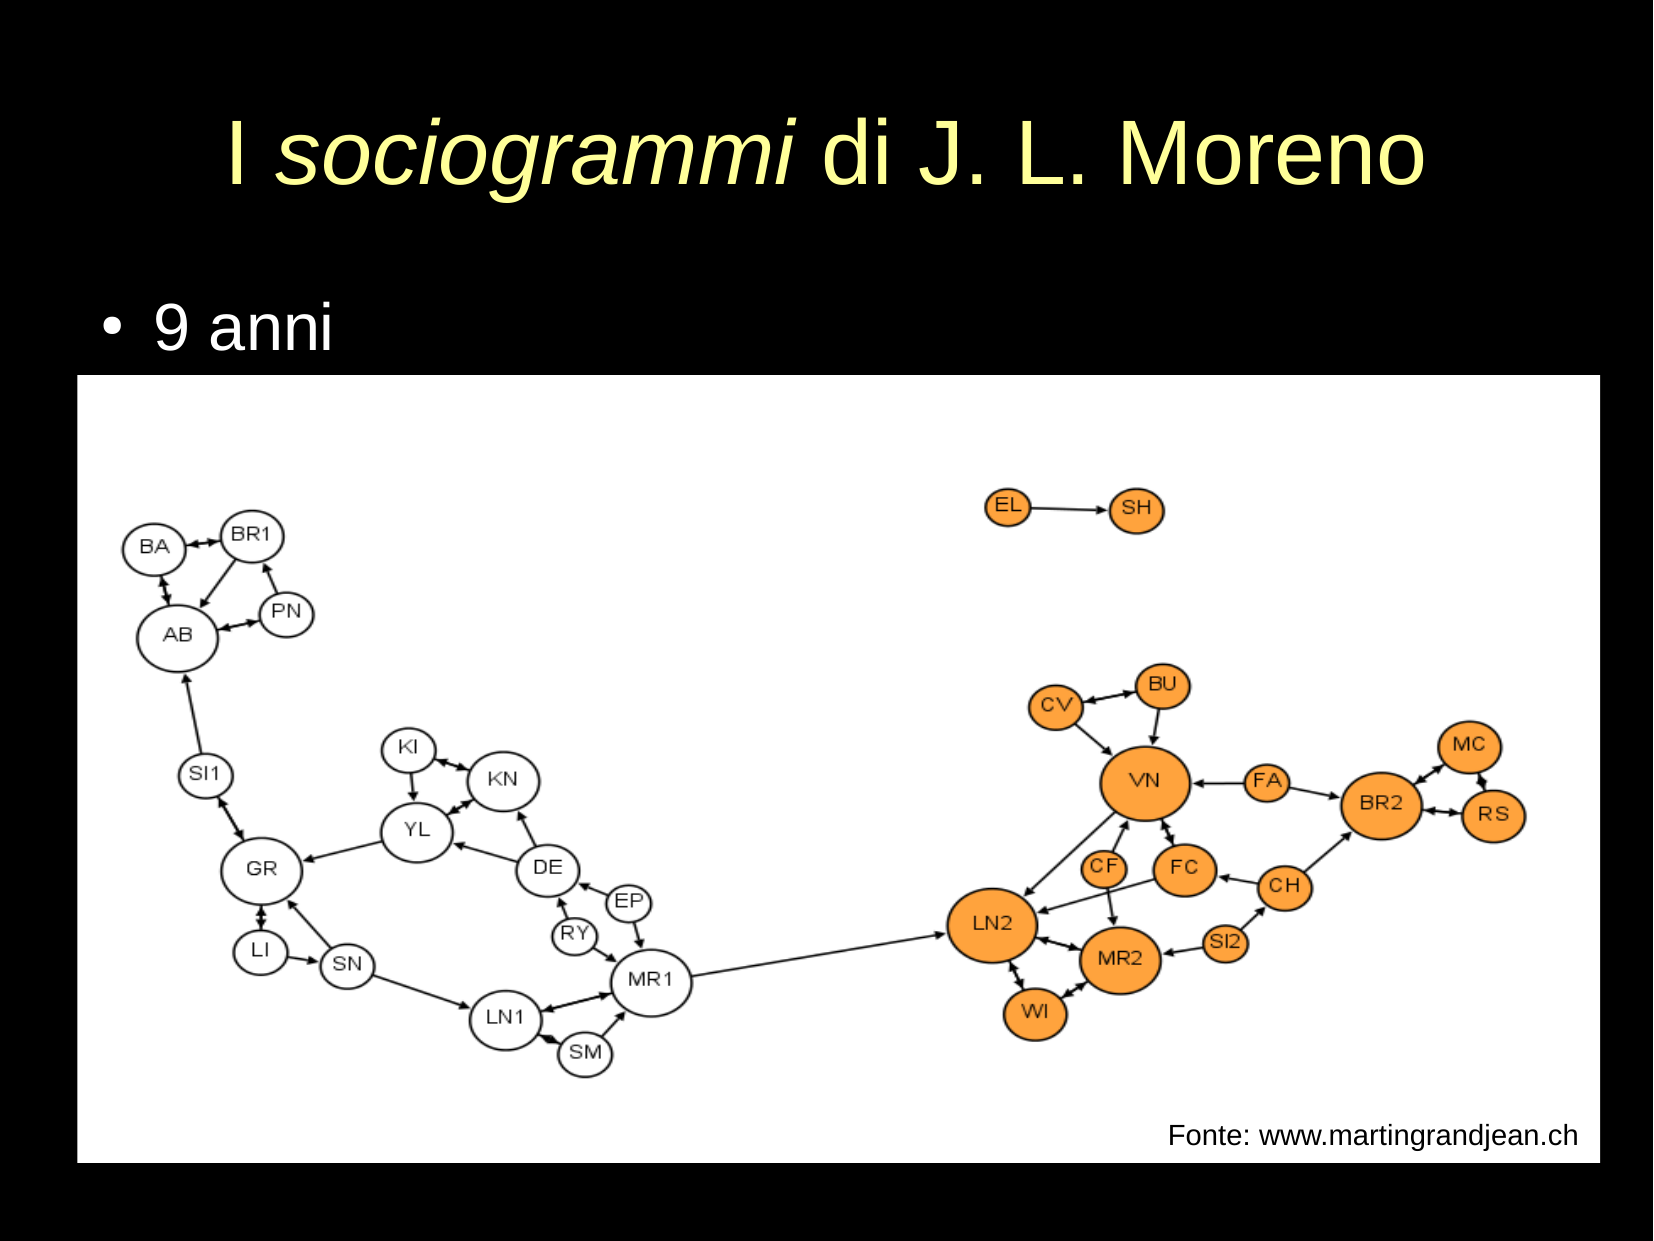

# I sociogrammi di J. L. Moreno
9 anni
Fonte: www.martingrandjean.ch